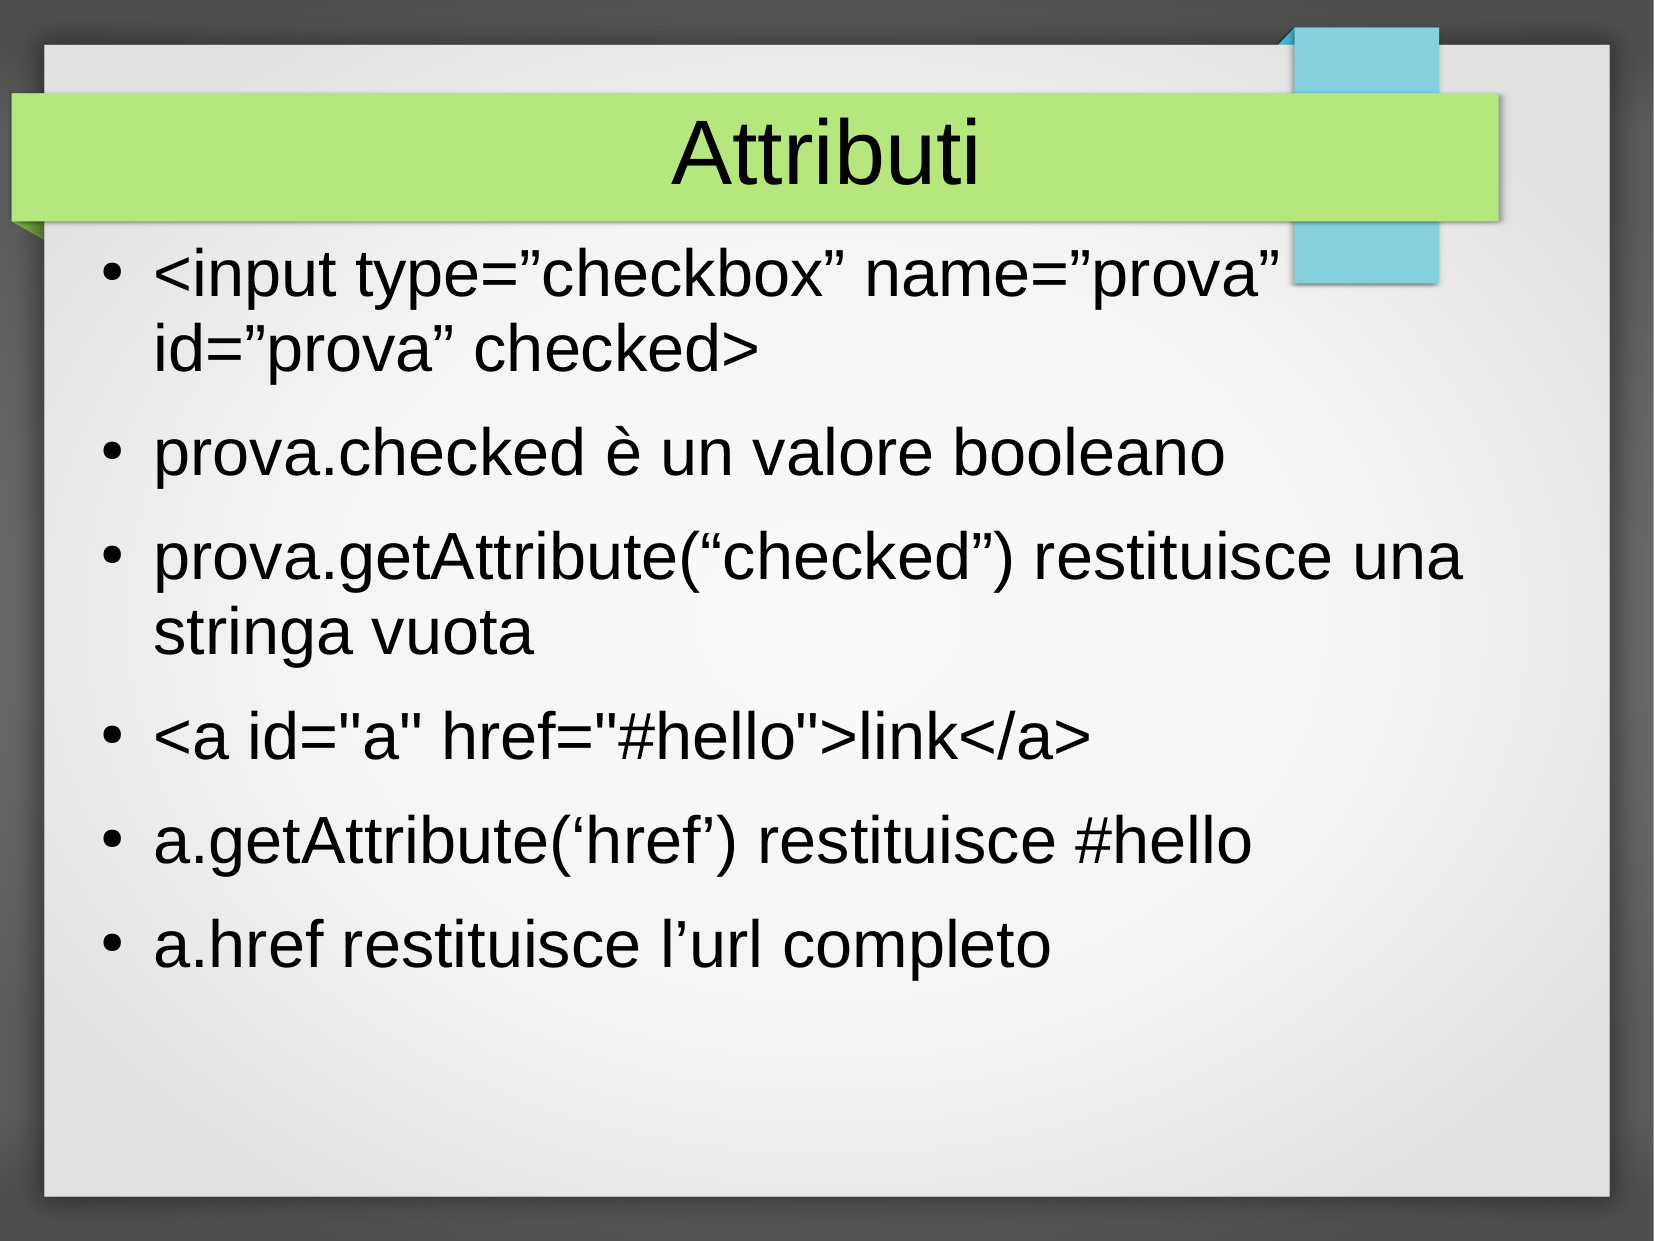

# Attributi
<input type=”checkbox” name=”prova” id=”prova” checked>
prova.checked è un valore booleano
prova.getAttribute(“checked”) restituisce una stringa vuota
<a id="a" href="#hello">link</a>
a.getAttribute(‘href’) restituisce #hello
a.href restituisce l’url completo